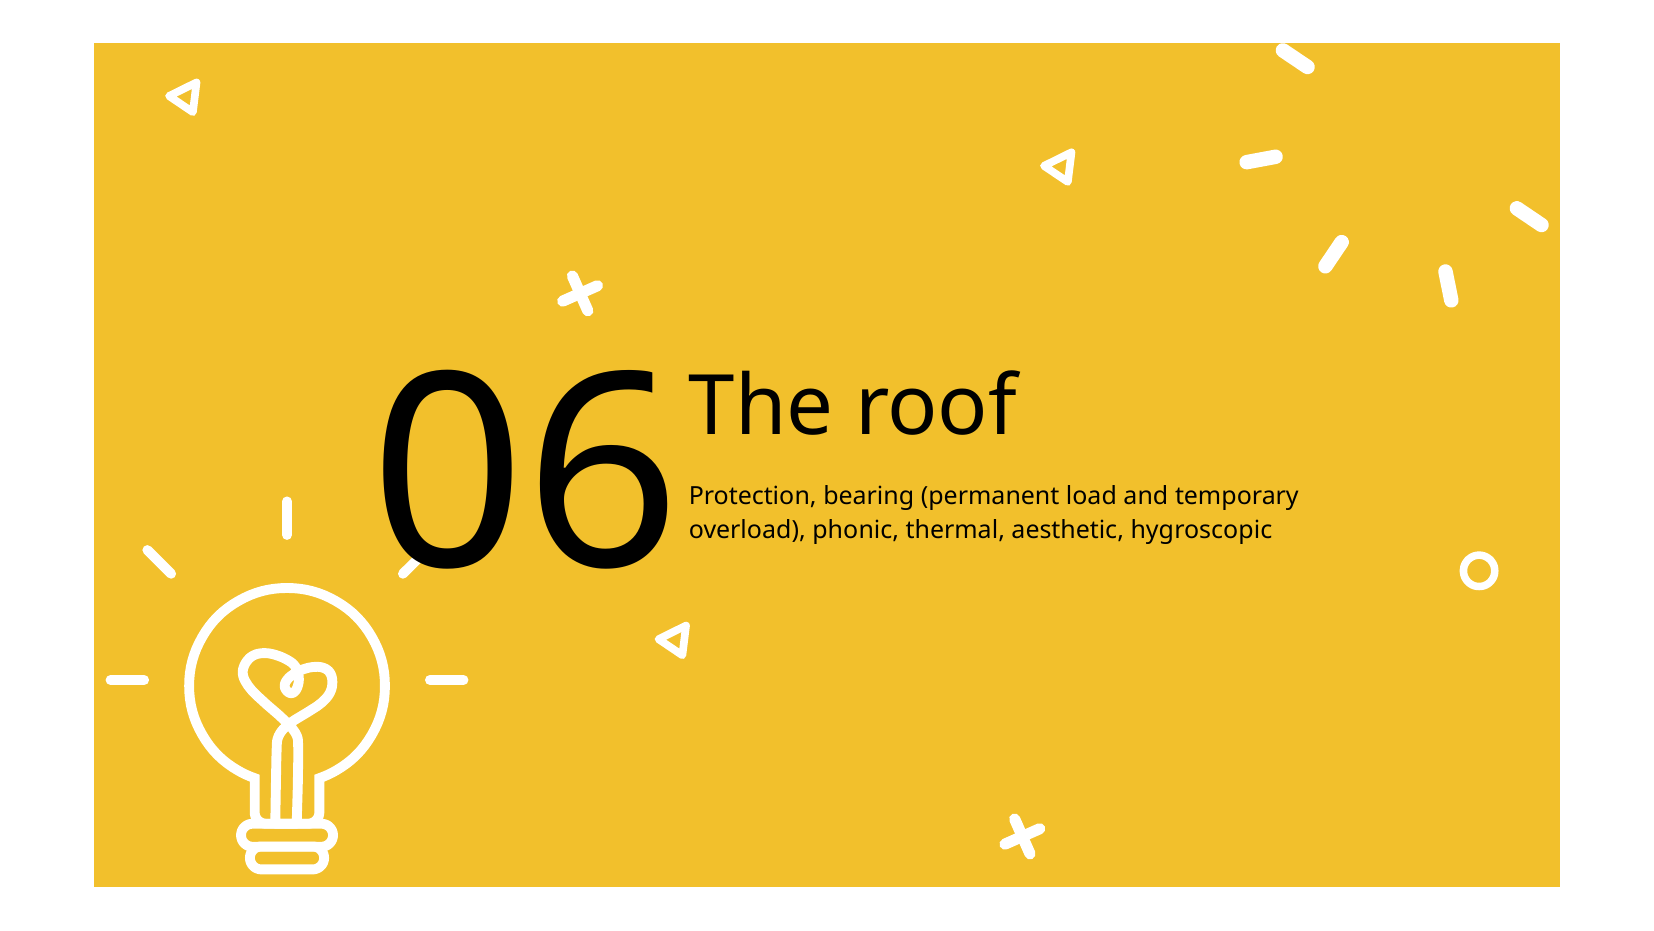

06
# The roof
Protection, bearing (permanent load and temporary overload), phonic, thermal, aesthetic, hygroscopic